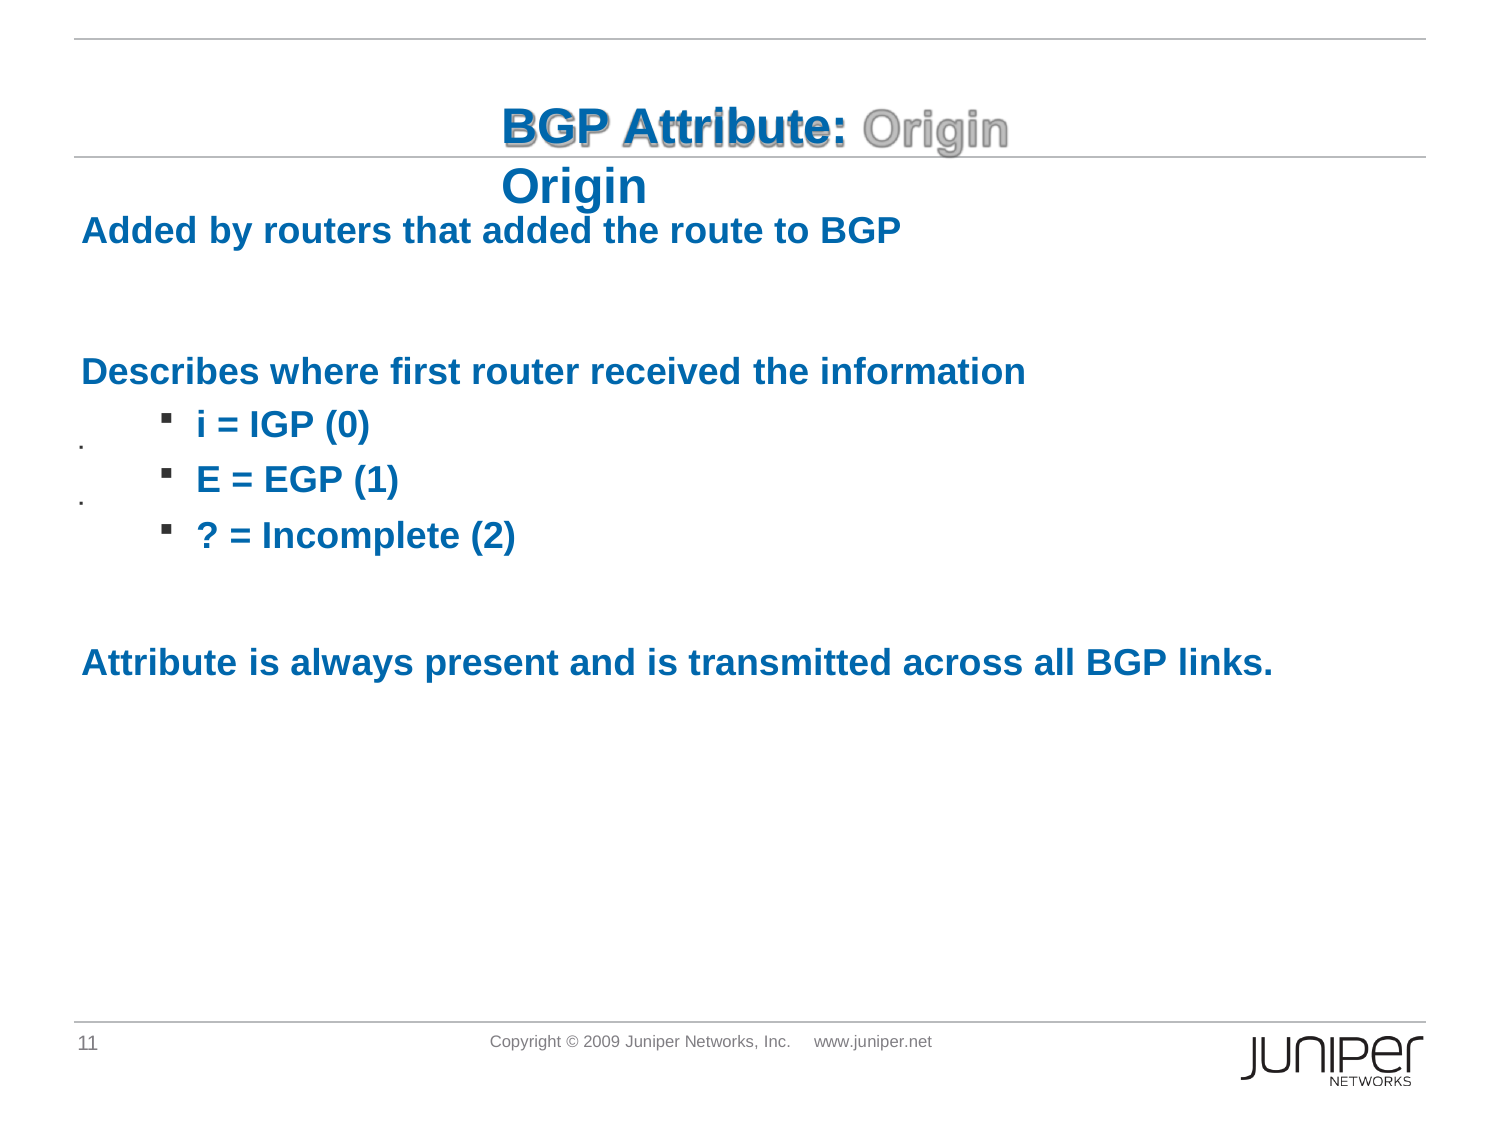

BGP Attribute: Origin
Added by routers that added the route to BGP
Describes where first router received the information
i = IGP (0)
E = EGP (1)
? = Incomplete (2)
Attribute is always present and is transmitted across all BGP links.
8
Copyright © 2009 Juniper Networks, Inc.	www.juniper.net